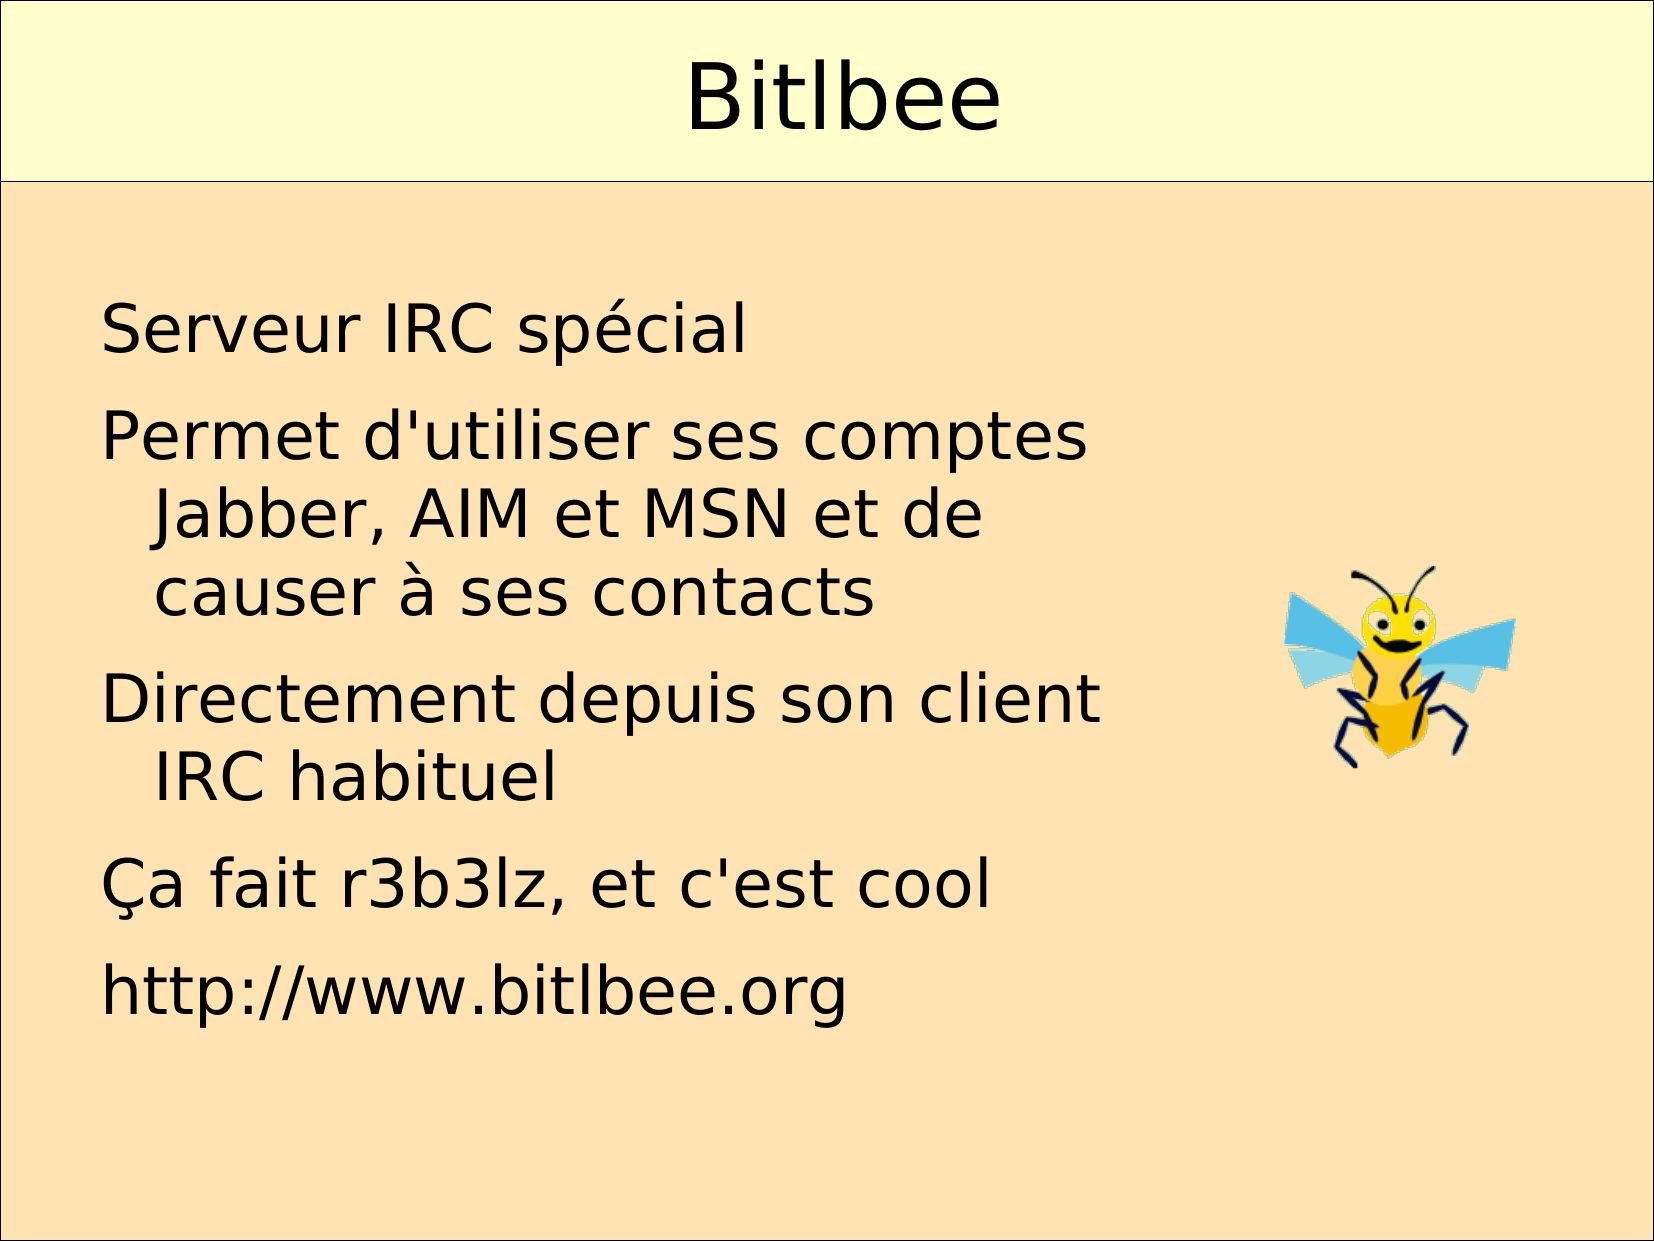

# Bitlbee
Serveur IRC spécial
Permet d'utiliser ses comptes Jabber, AIM et MSN et de causer à ses contacts
Directement depuis son client IRC habituel
Ça fait r3b3lz, et c'est cool
http://www.bitlbee.org